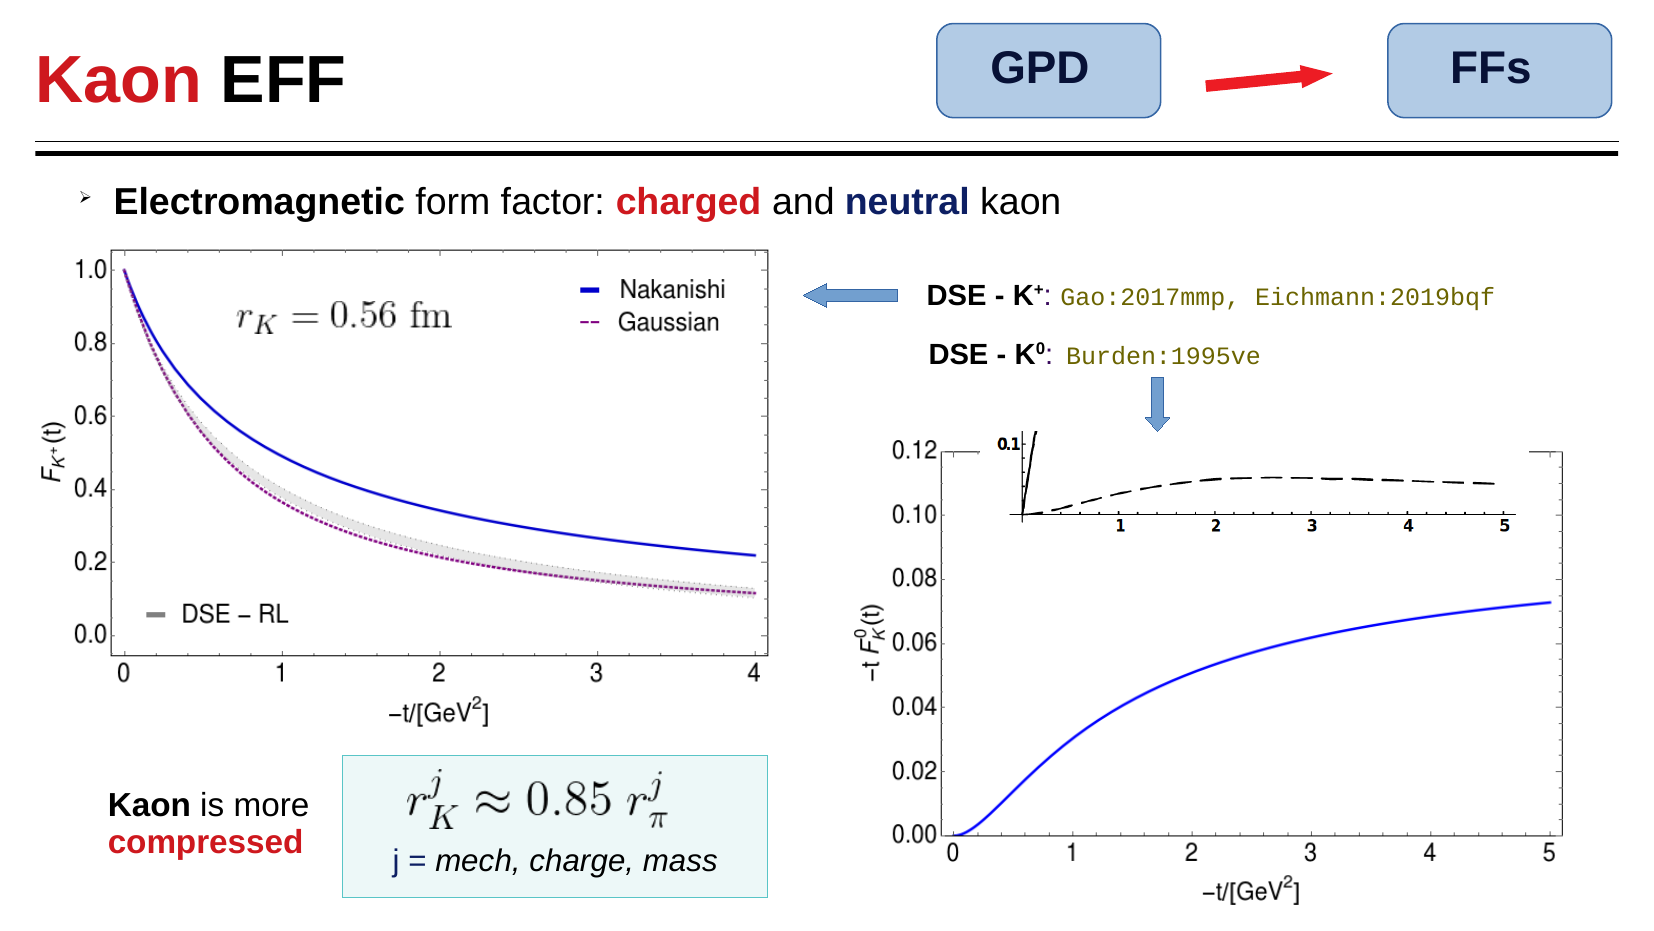

Kaon EFF
GPD
FFs
Electromagnetic form factor: charged and neutral kaon
 DSE - K+: Gao:2017mmp, Eichmann:2019bqf
DSE - K0:
Burden:1995ve
Kaon is more
compressed
j = mech, charge, mass